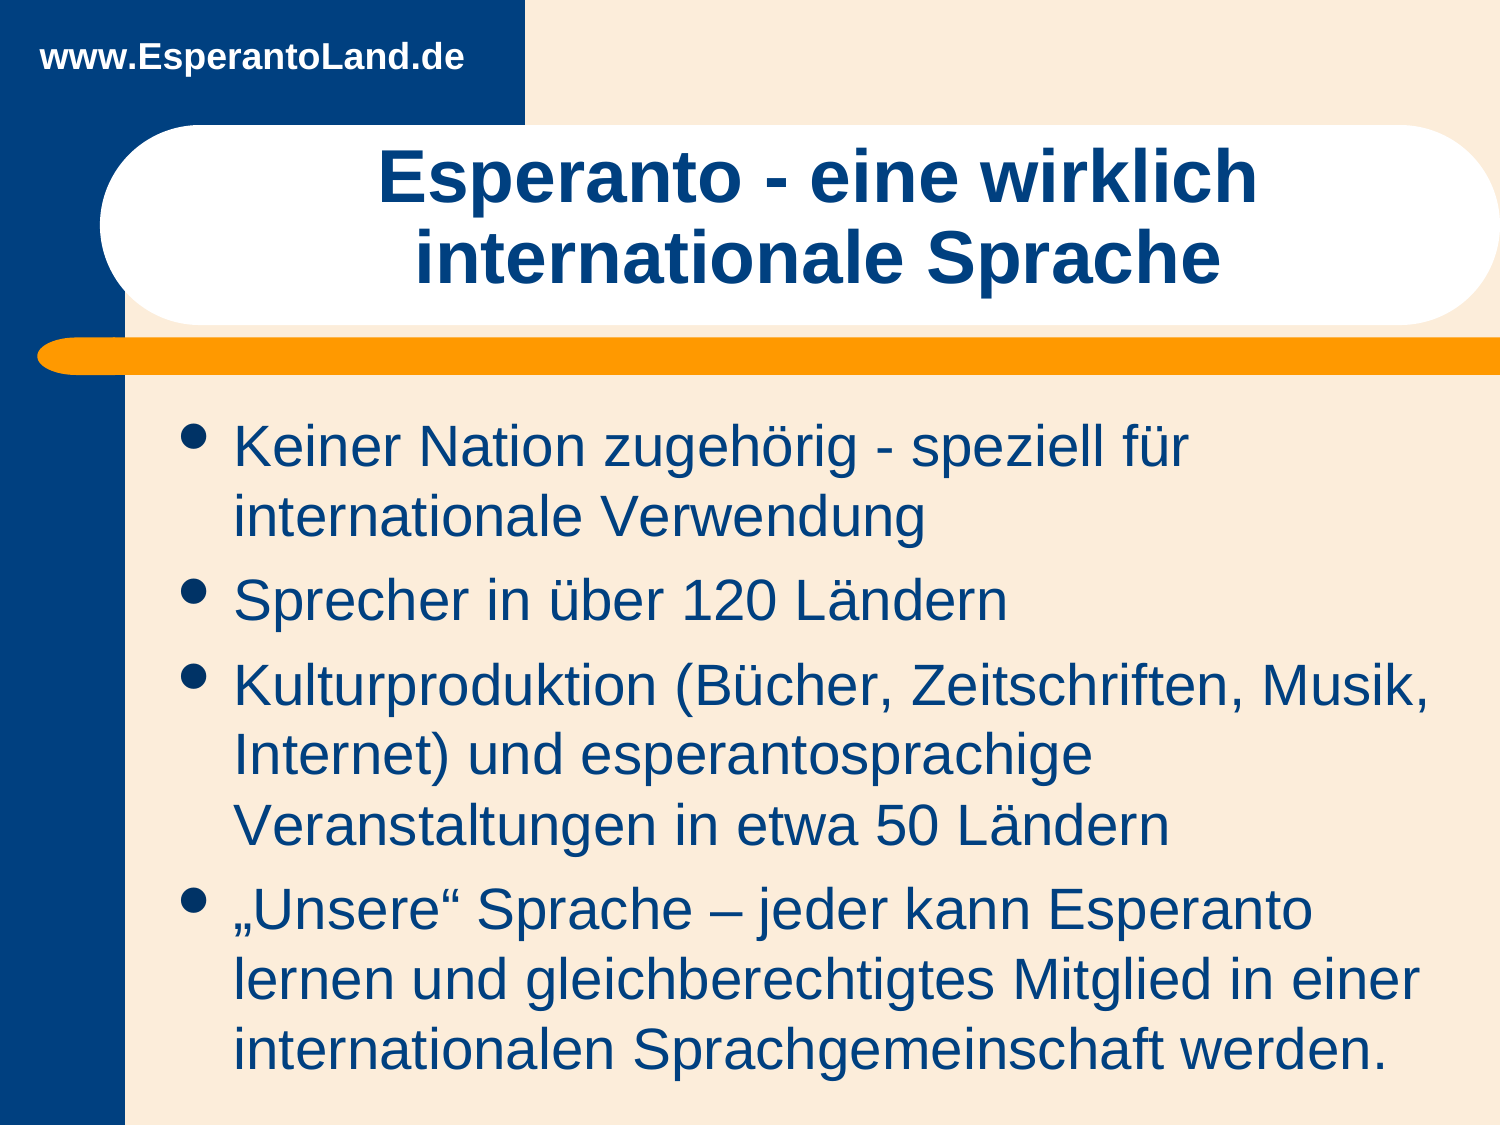

# Esperanto - eine wirklich internationale Sprache
Keiner Nation zugehörig - speziell für internationale Verwendung
Sprecher in über 120 Ländern
Kulturproduktion (Bücher, Zeitschriften, Musik, Internet) und esperantosprachige Veranstaltungen in etwa 50 Ländern
„Unsere“ Sprache – jeder kann Esperanto lernen und gleichberechtigtes Mitglied in einer internationalen Sprachgemeinschaft werden.